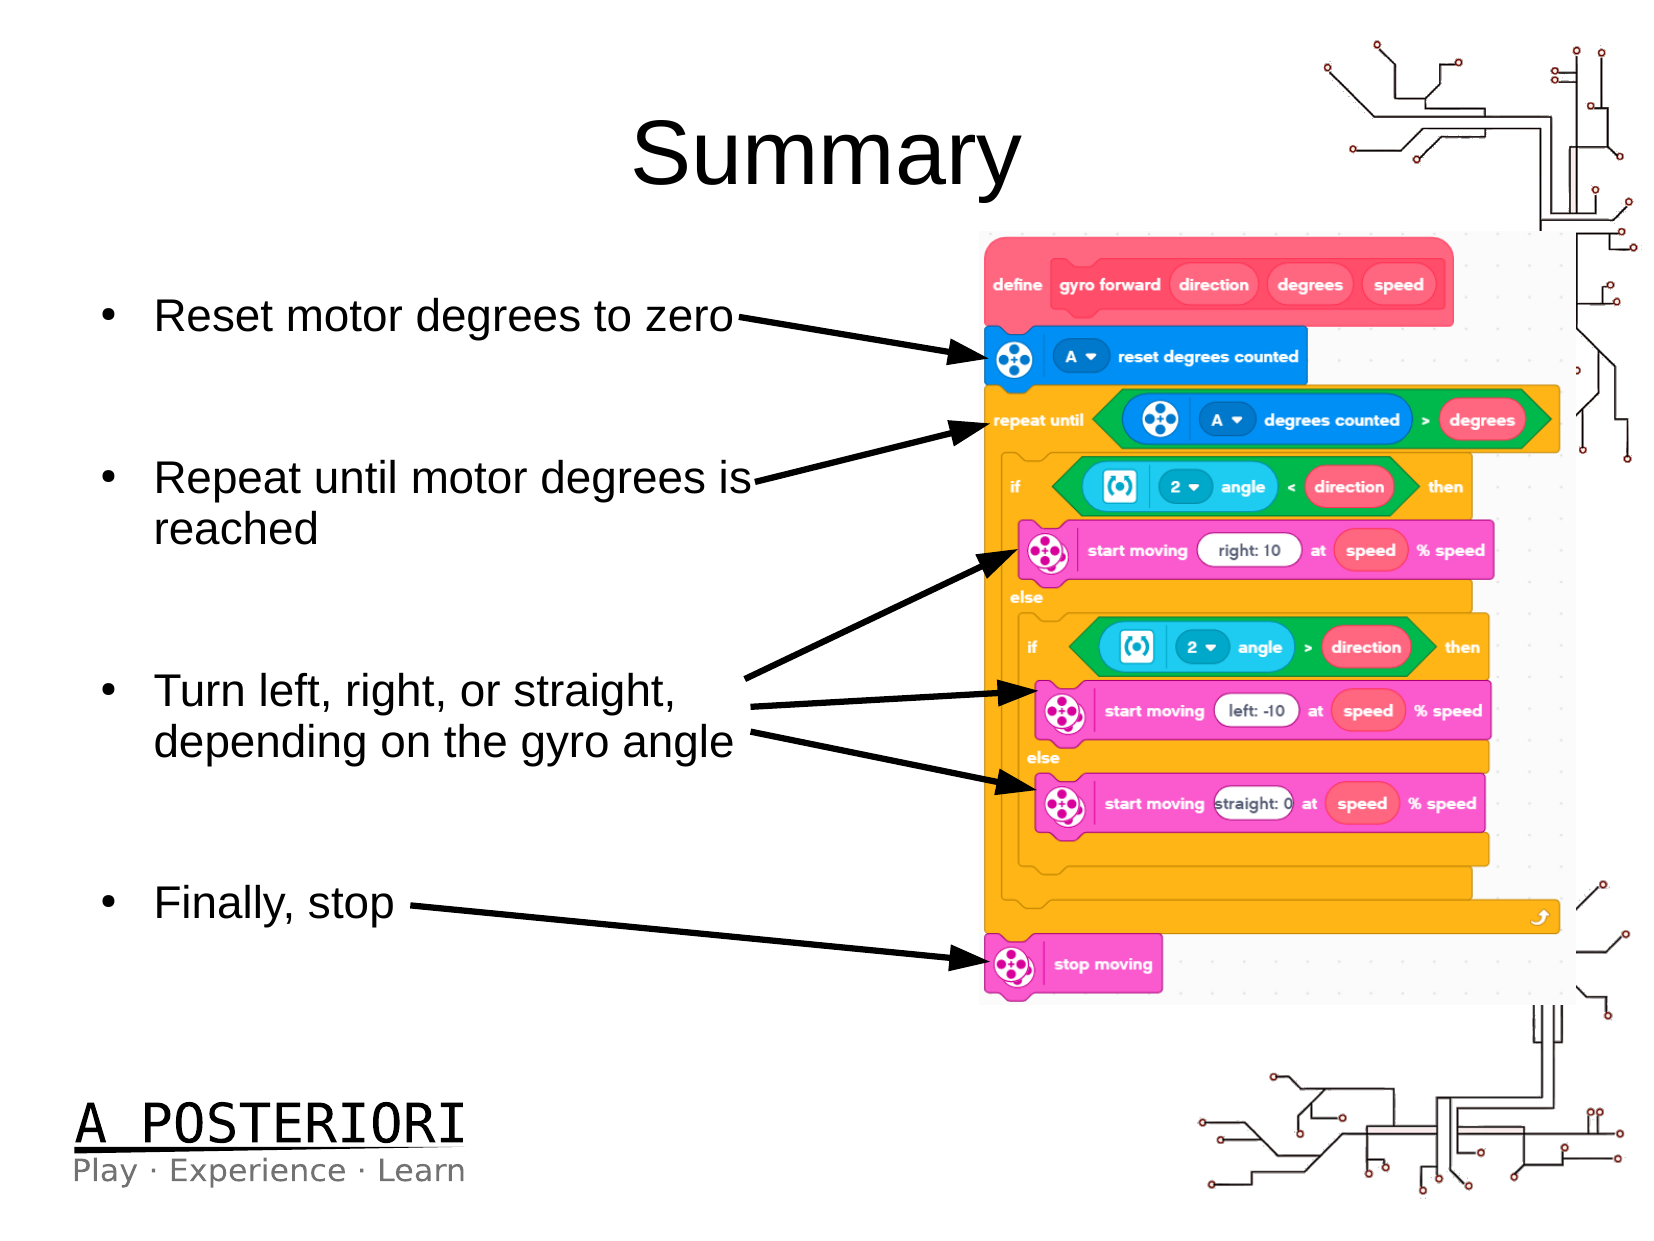

# Summary
Reset motor degrees to zero
Repeat until motor degrees is reached
Turn left, right, or straight, depending on the gyro angle
Finally, stop